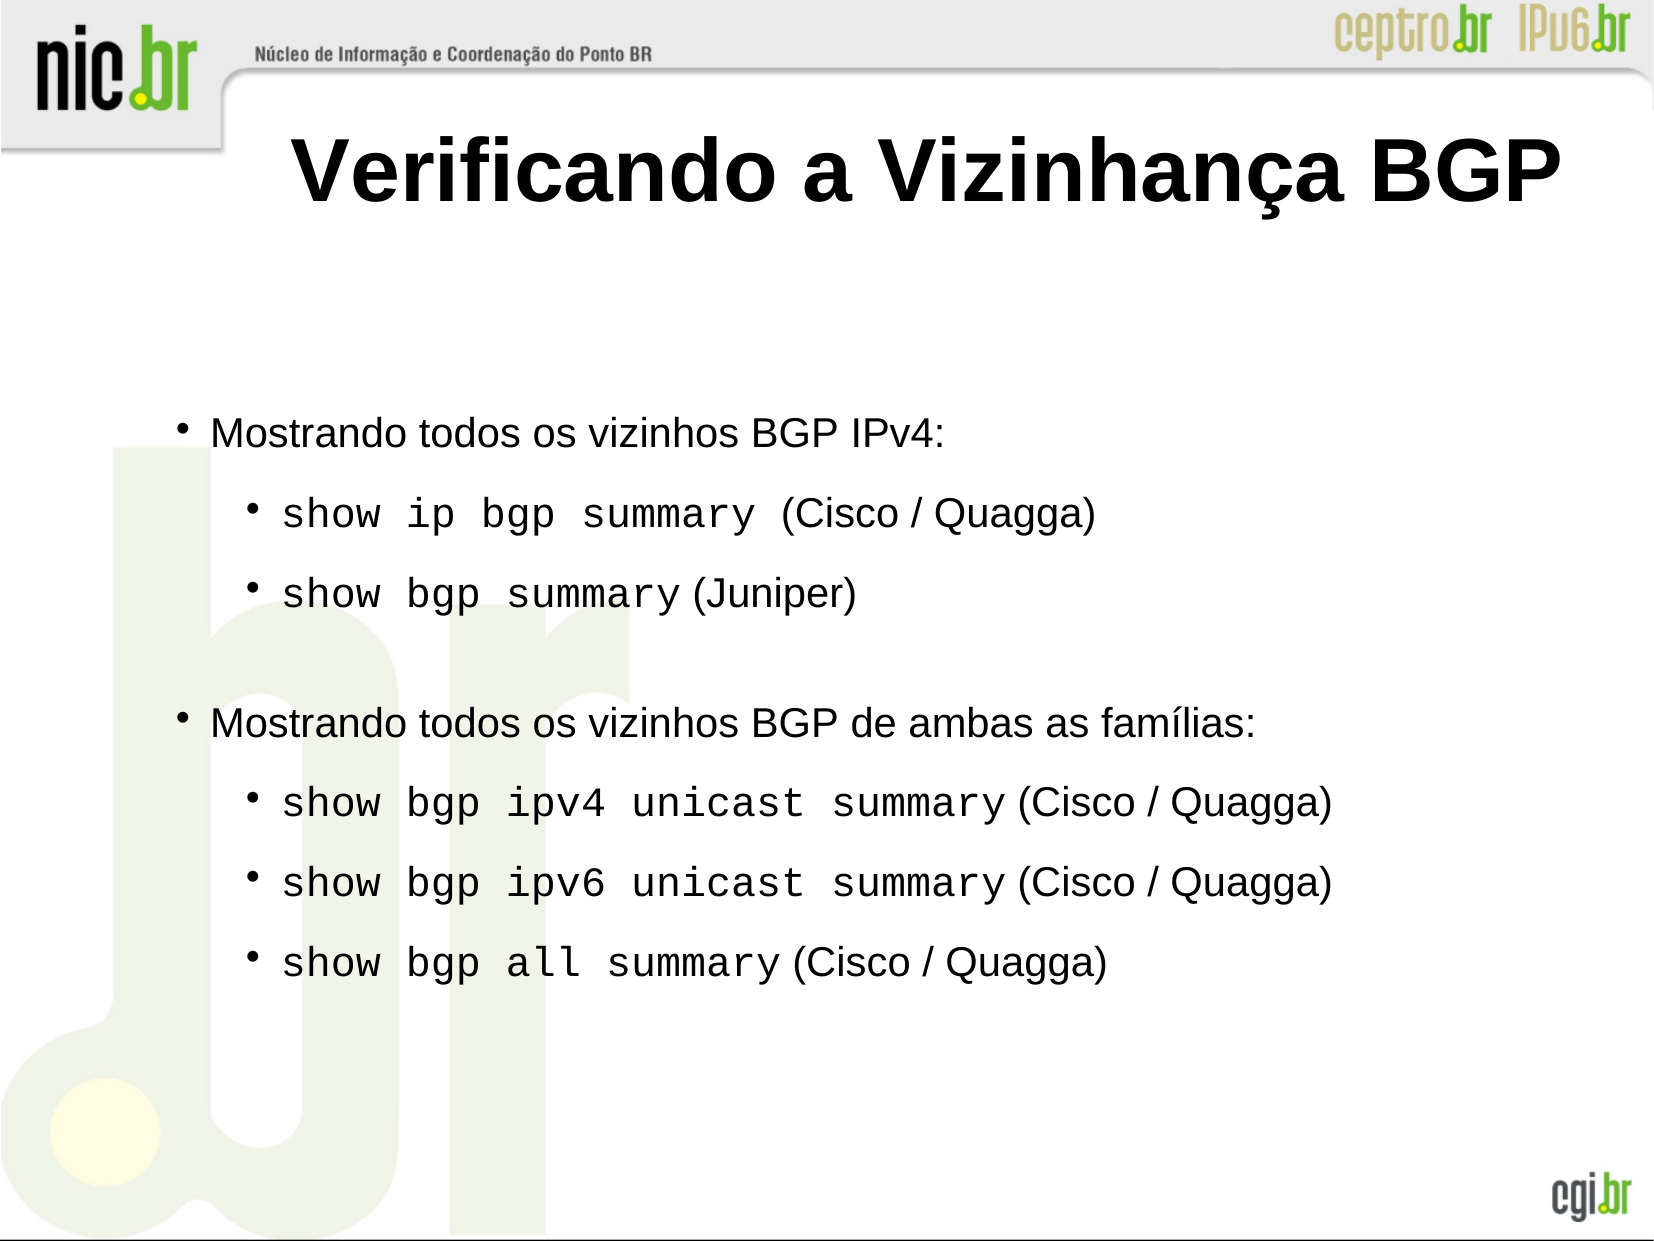

Verificando a Vizinhança BGP
Mostrando todos os vizinhos BGP IPv4:
show ip bgp summary (Cisco / Quagga)
show bgp summary (Juniper)
Mostrando todos os vizinhos BGP de ambas as famílias:
show bgp ipv4 unicast summary (Cisco / Quagga)
show bgp ipv6 unicast summary (Cisco / Quagga)
show bgp all summary (Cisco / Quagga)